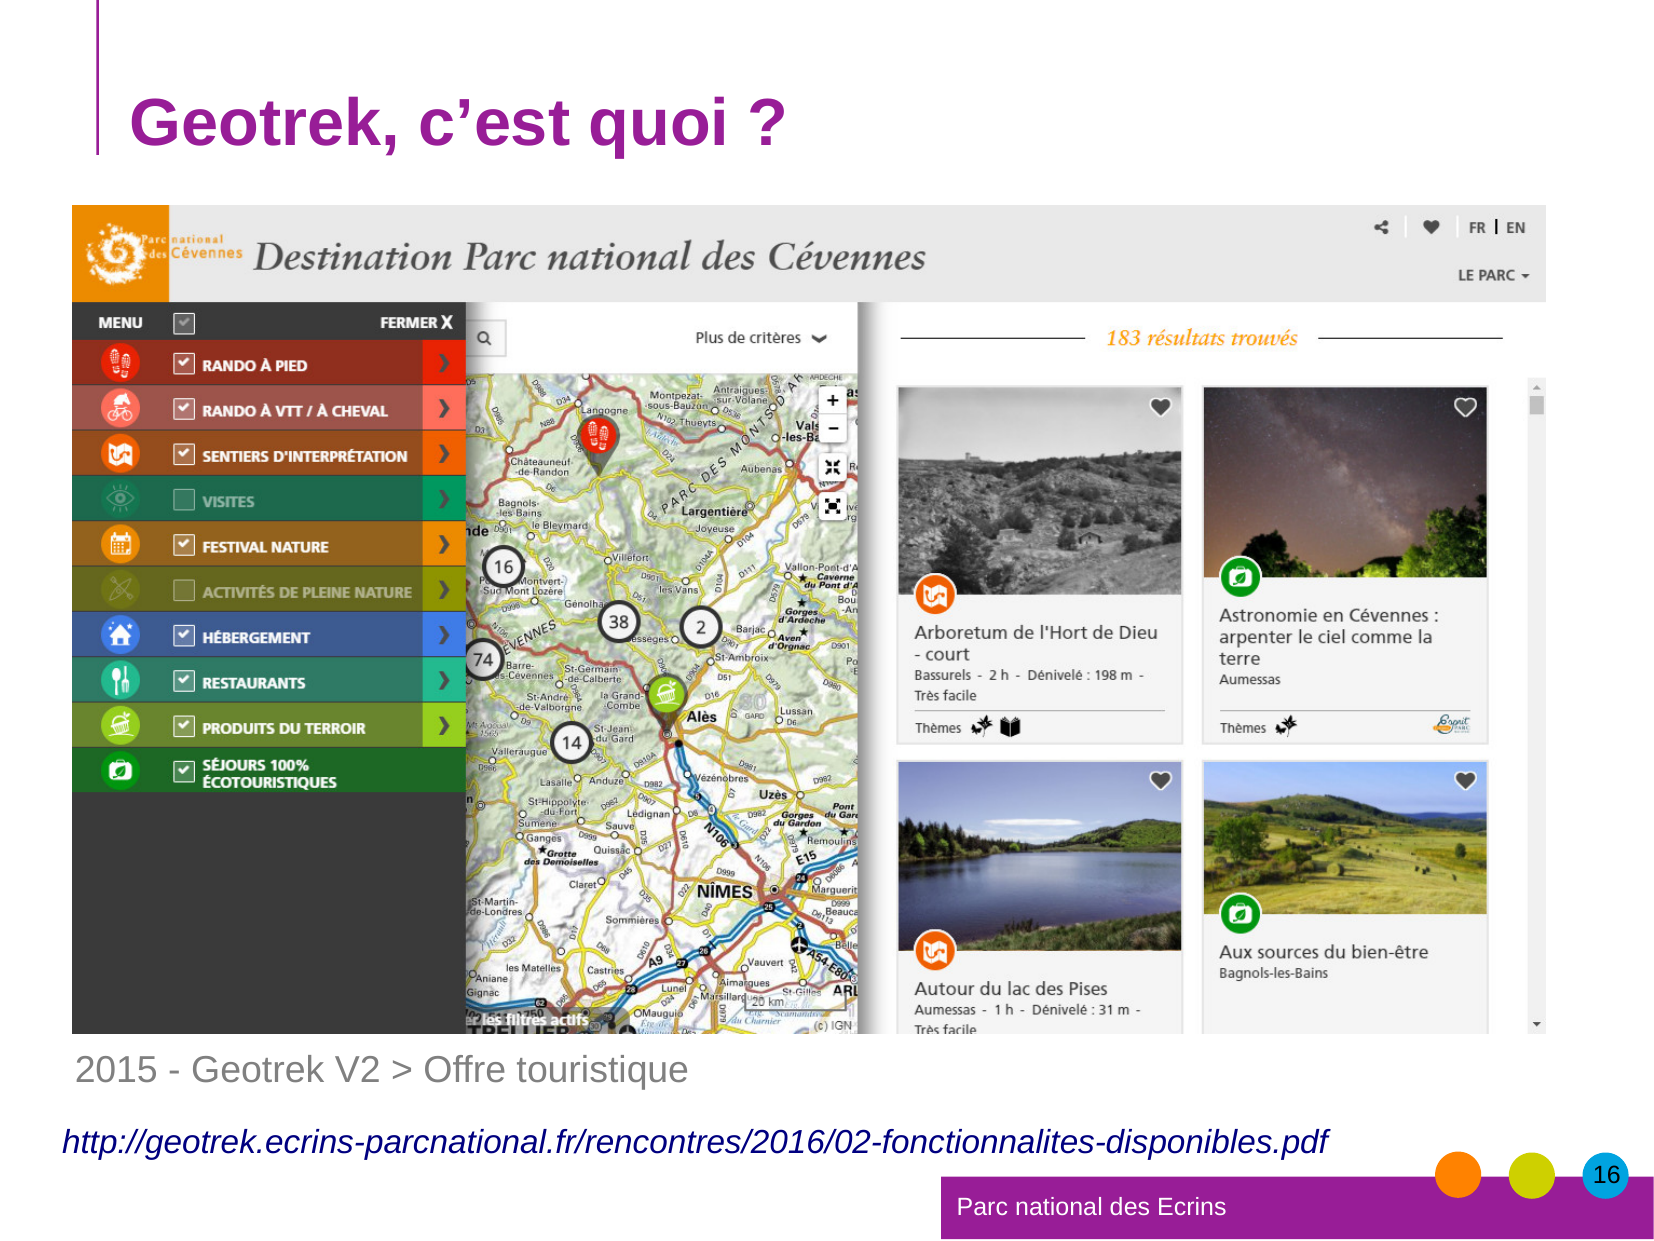

# Geotrek, c’est quoi ?
2015 - Geotrek V2 > Offre touristique
http://geotrek.ecrins-parcnational.fr/rencontres/2016/02-fonctionnalites-disponibles.pdf